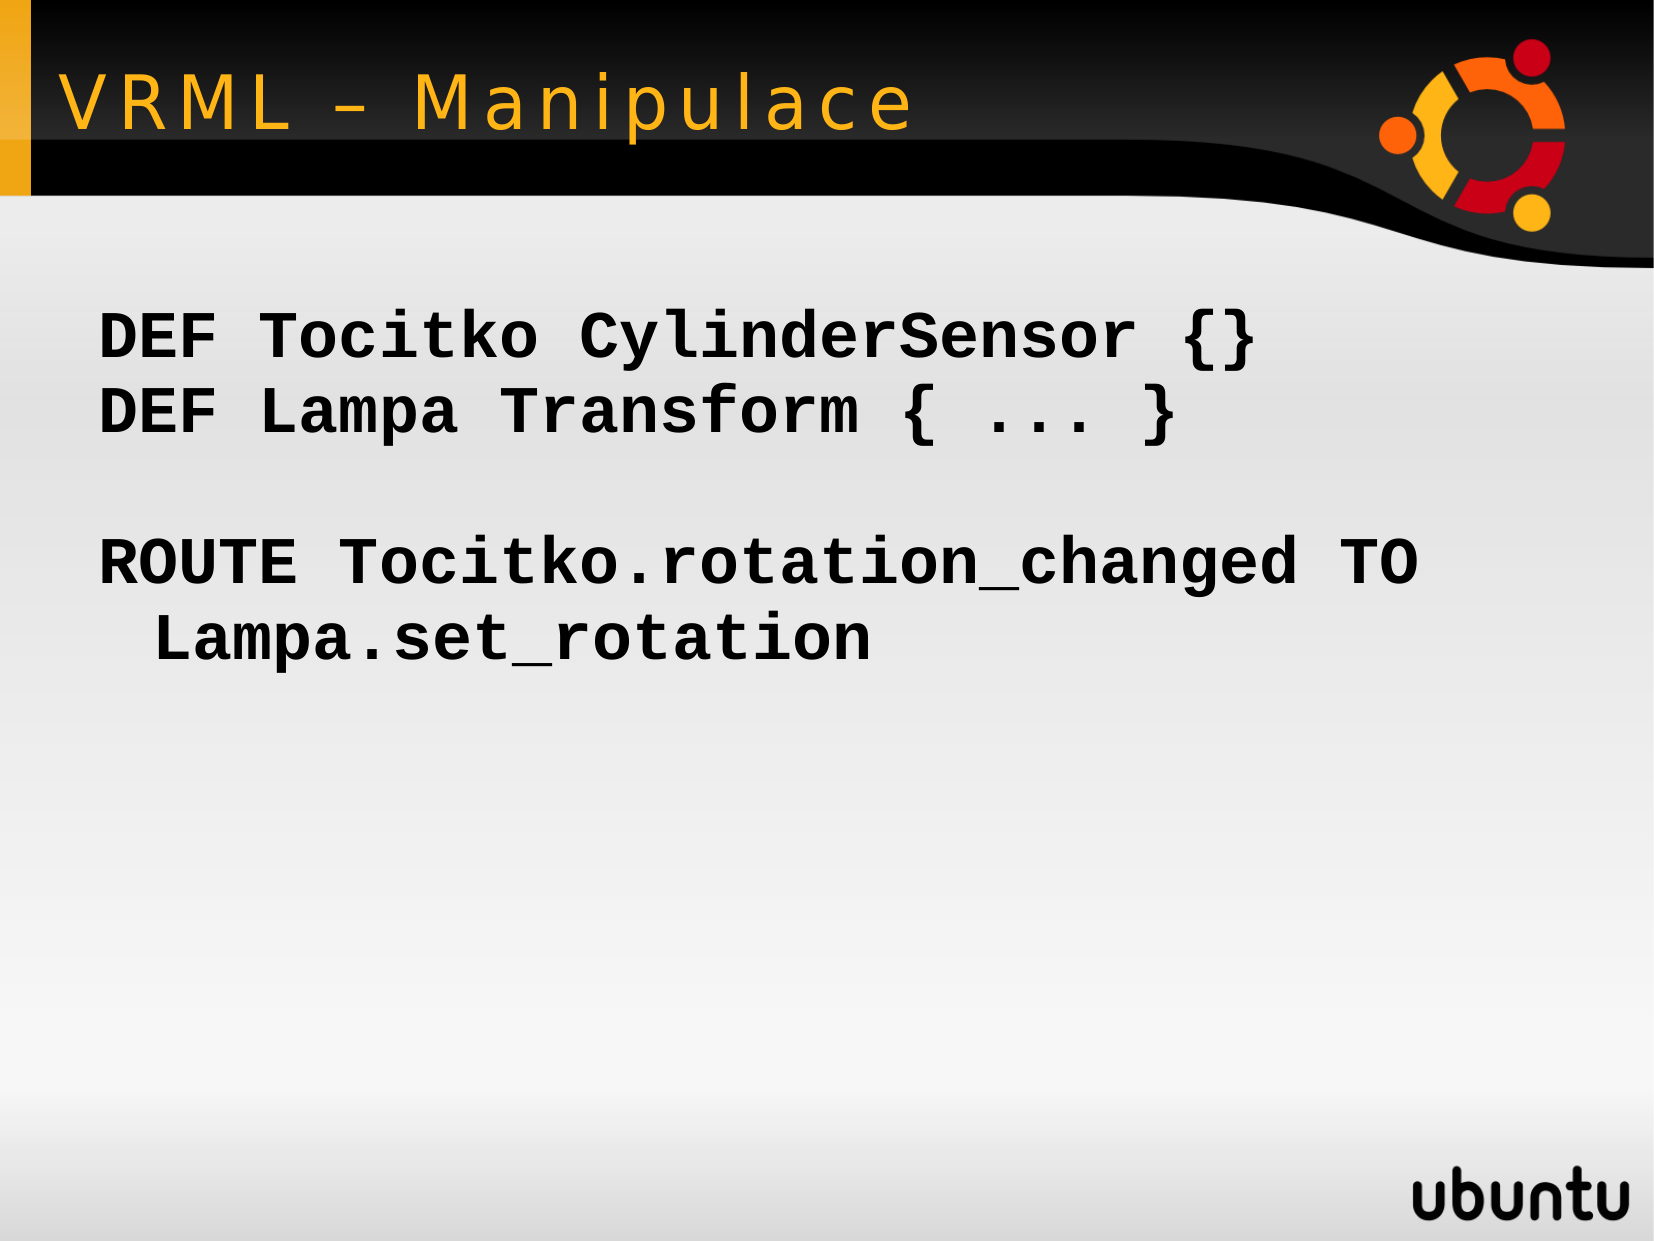

# VRML – Manipulace
DEF Tocitko CylinderSensor {}
DEF Lampa Transform { ... }
ROUTE Tocitko.rotation_changed TO Lampa.set_rotation